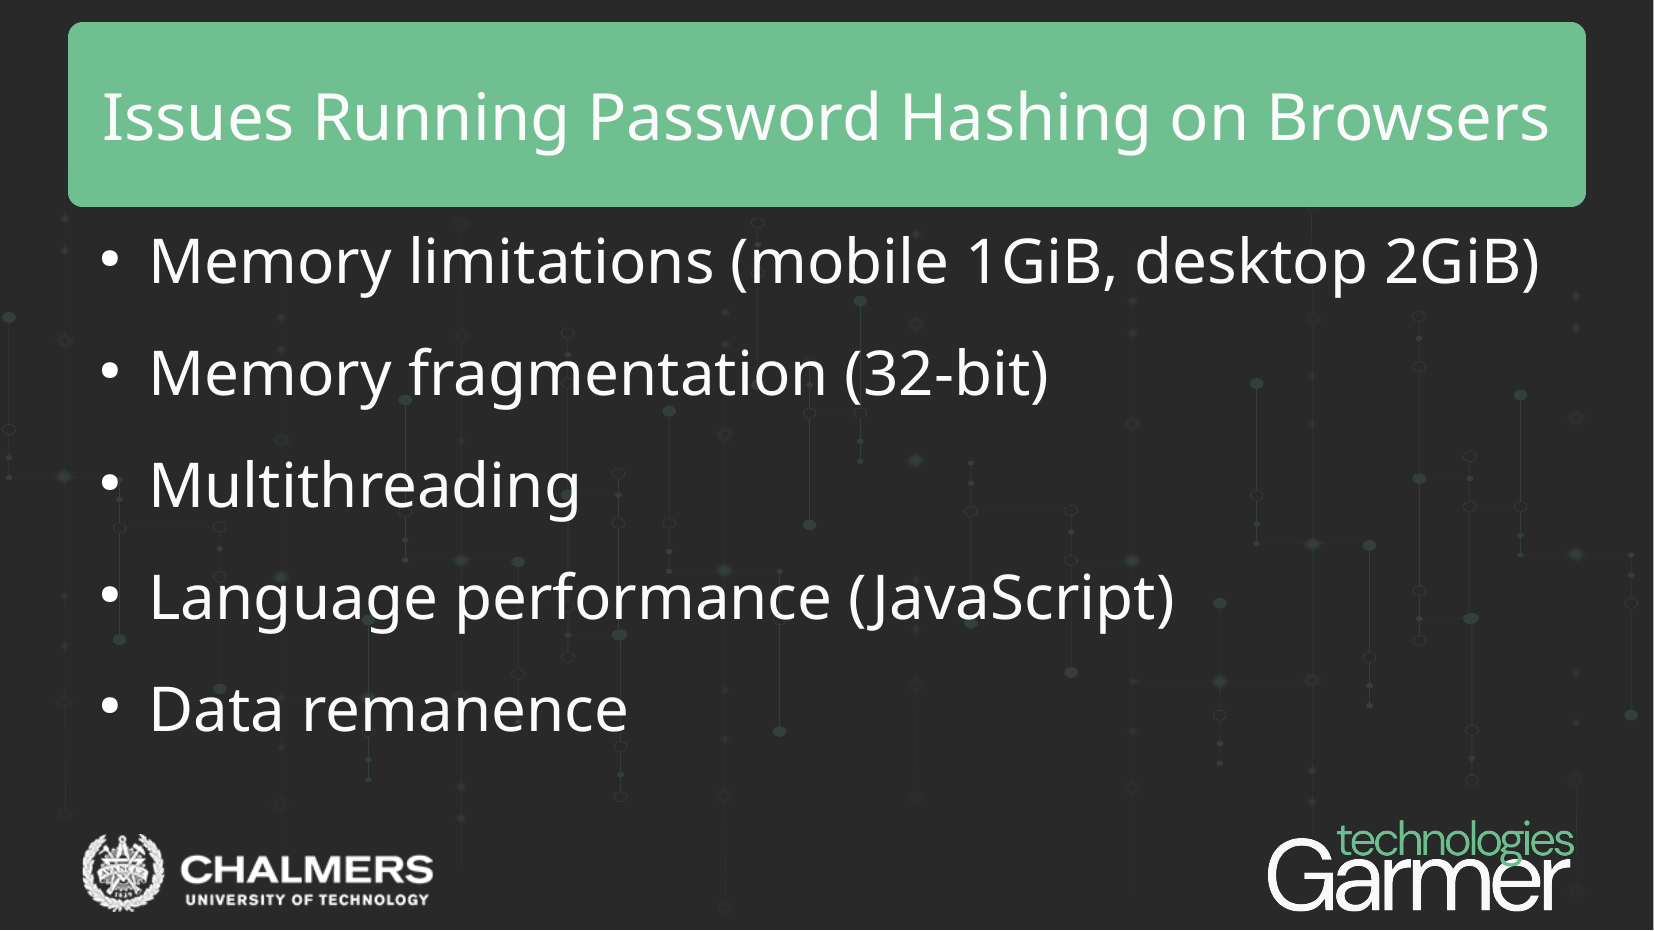

# Issues Running Password Hashing on Browsers
Memory limitations (mobile 1GiB, desktop 2GiB)
Memory fragmentation (32-bit)
Multithreading
Language performance (JavaScript)
Data remanence